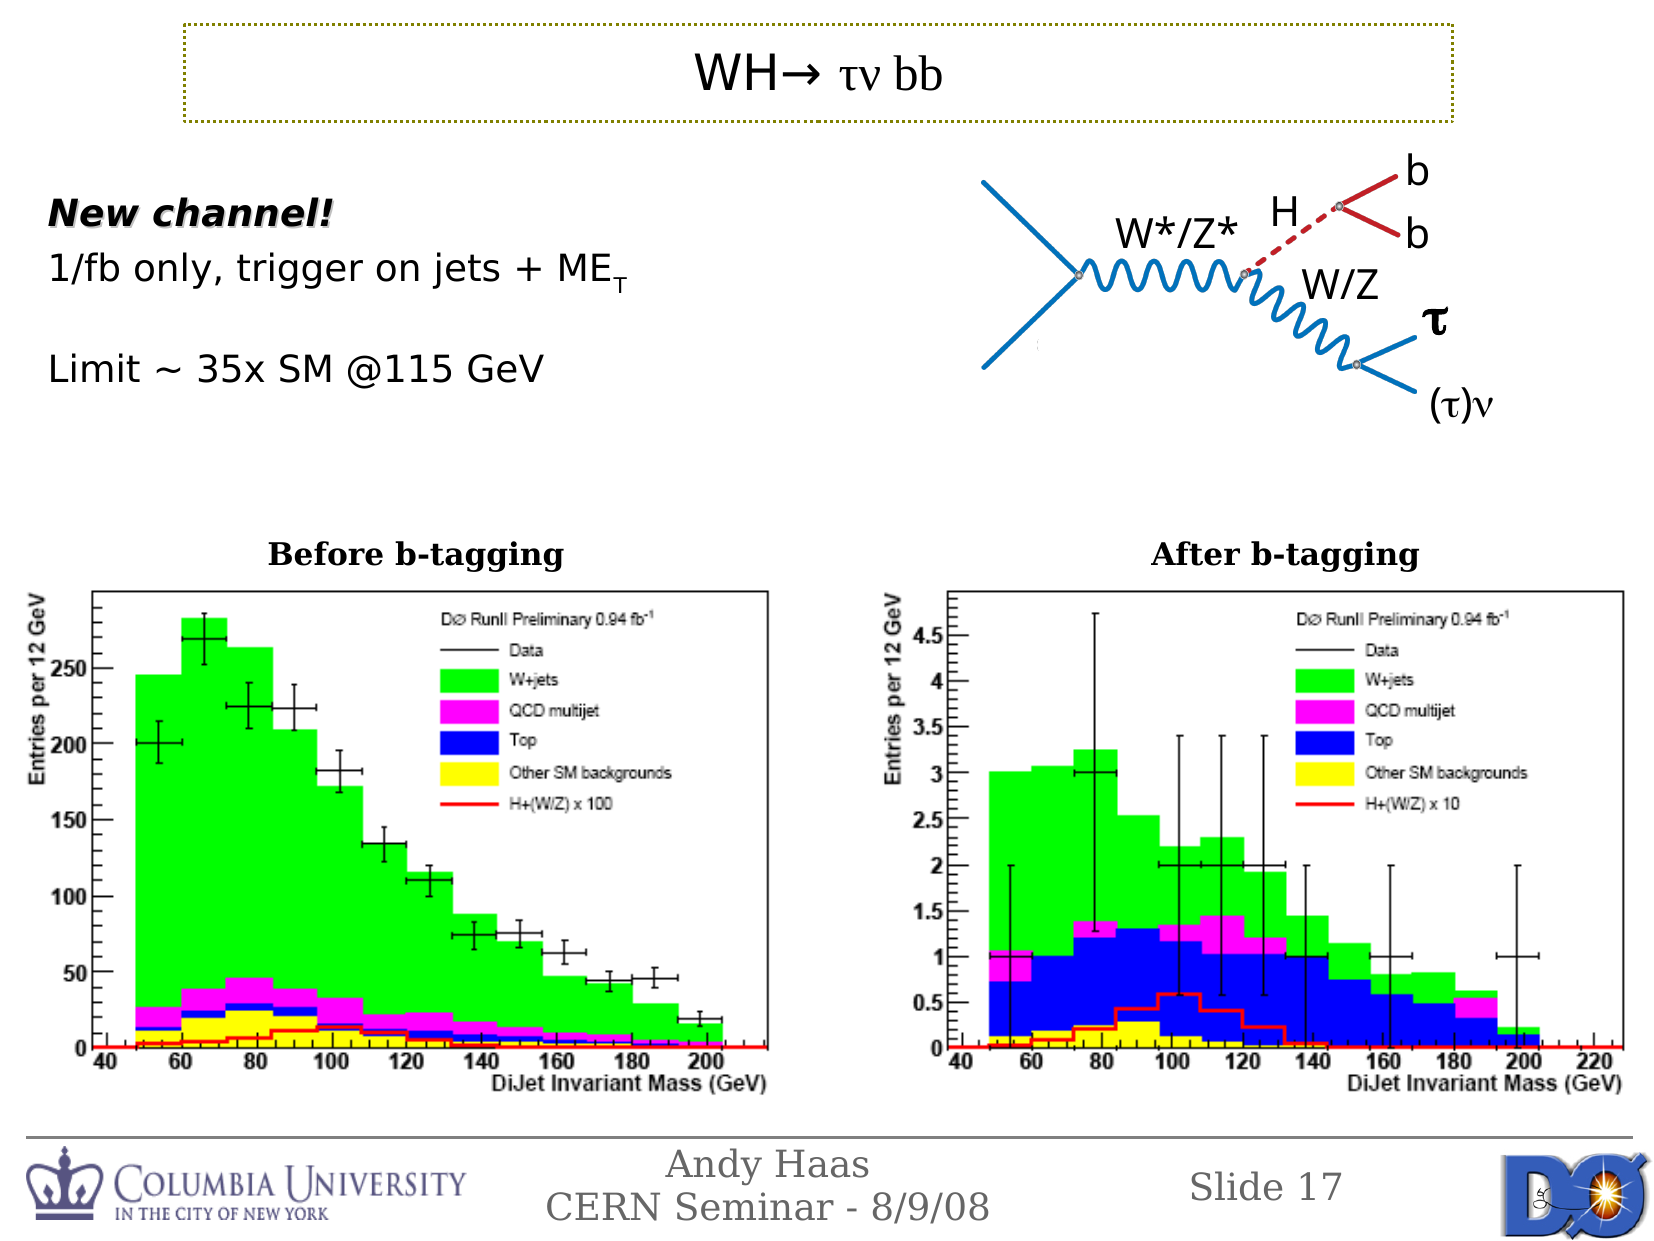

# WH→ τν bb
b
New channel!
1/fb only, trigger on jets + MET
Limit ~ 35x SM @115 GeV
H
W*/Z*
b
W/Z

()
Before b-tagging
After b-tagging